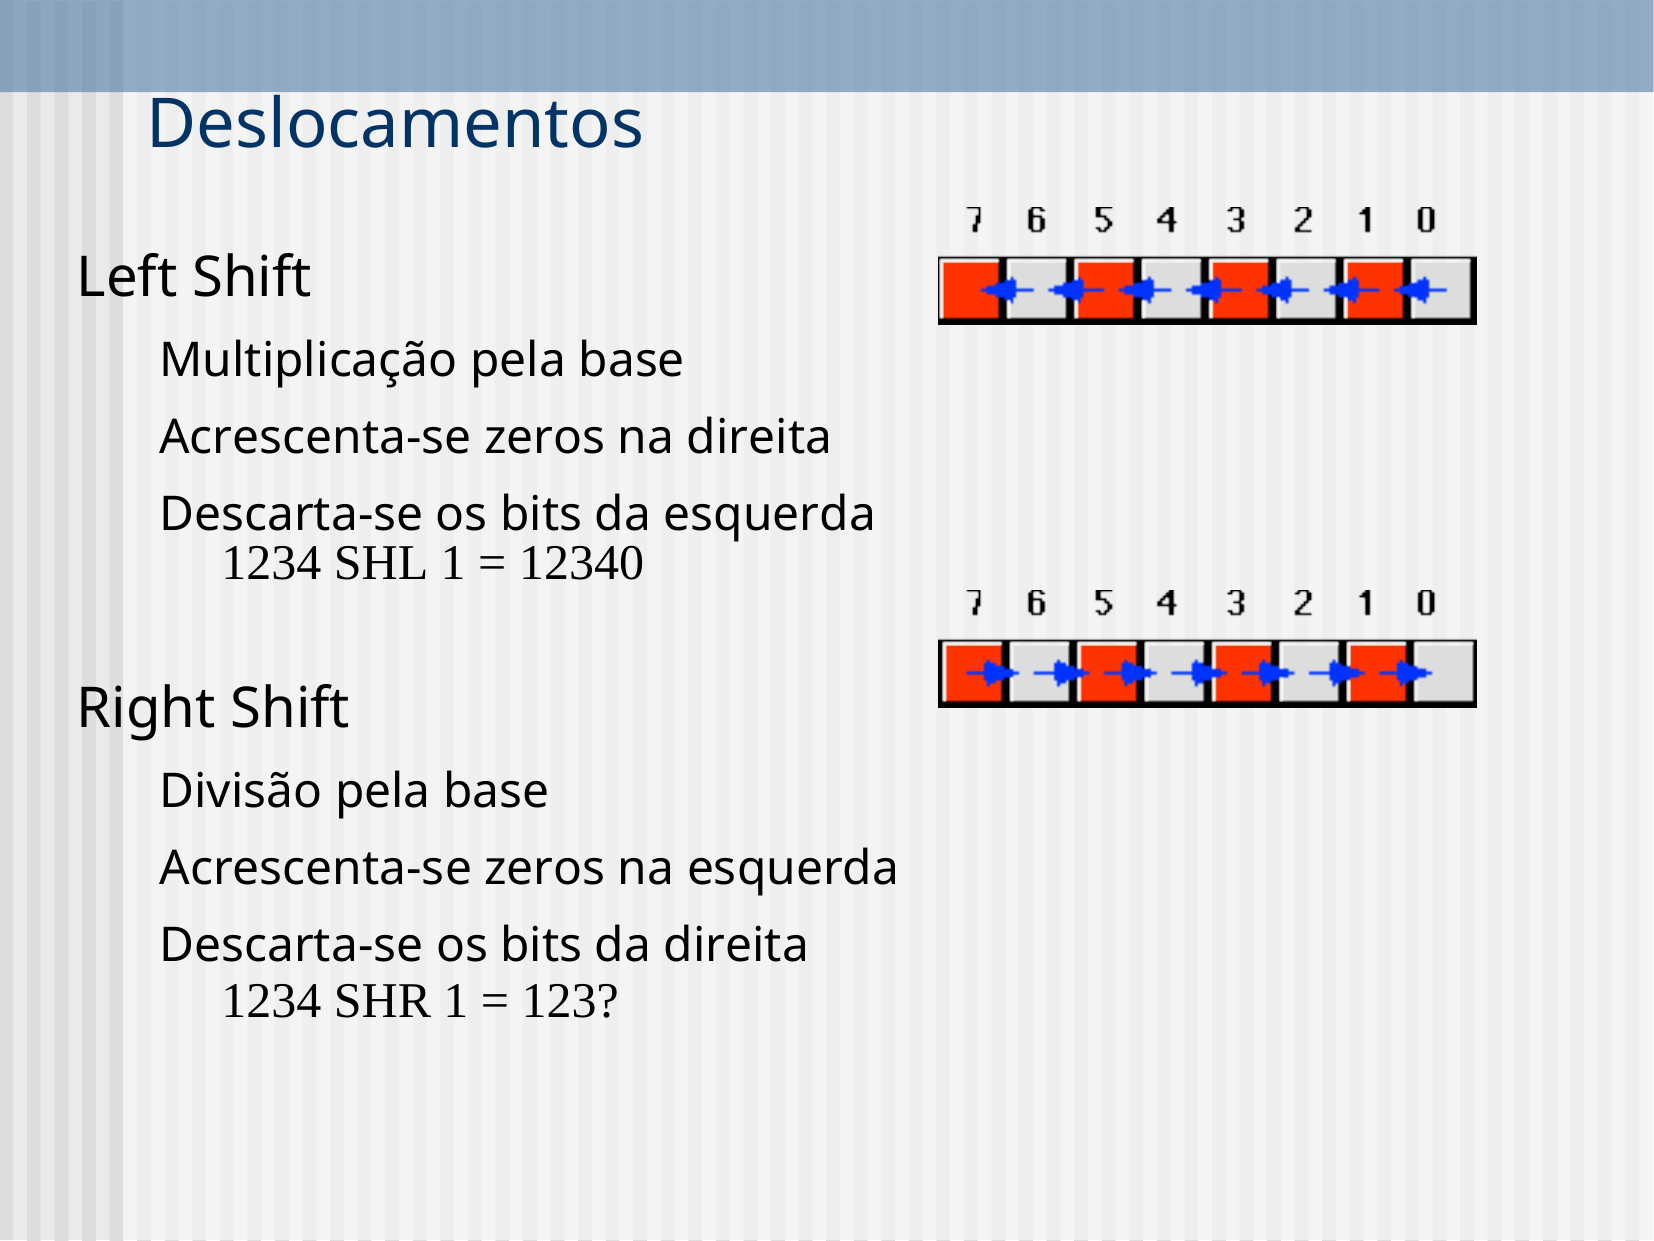

# Deslocamentos
Left Shift
Multiplicação pela base
Acrescenta-se zeros na direita
Descarta-se os bits da esquerda
1234 SHL 1 = 12340
Right Shift
Divisão pela base
Acrescenta-se zeros na esquerda
Descarta-se os bits da direita
1234 SHR 1 = 123?